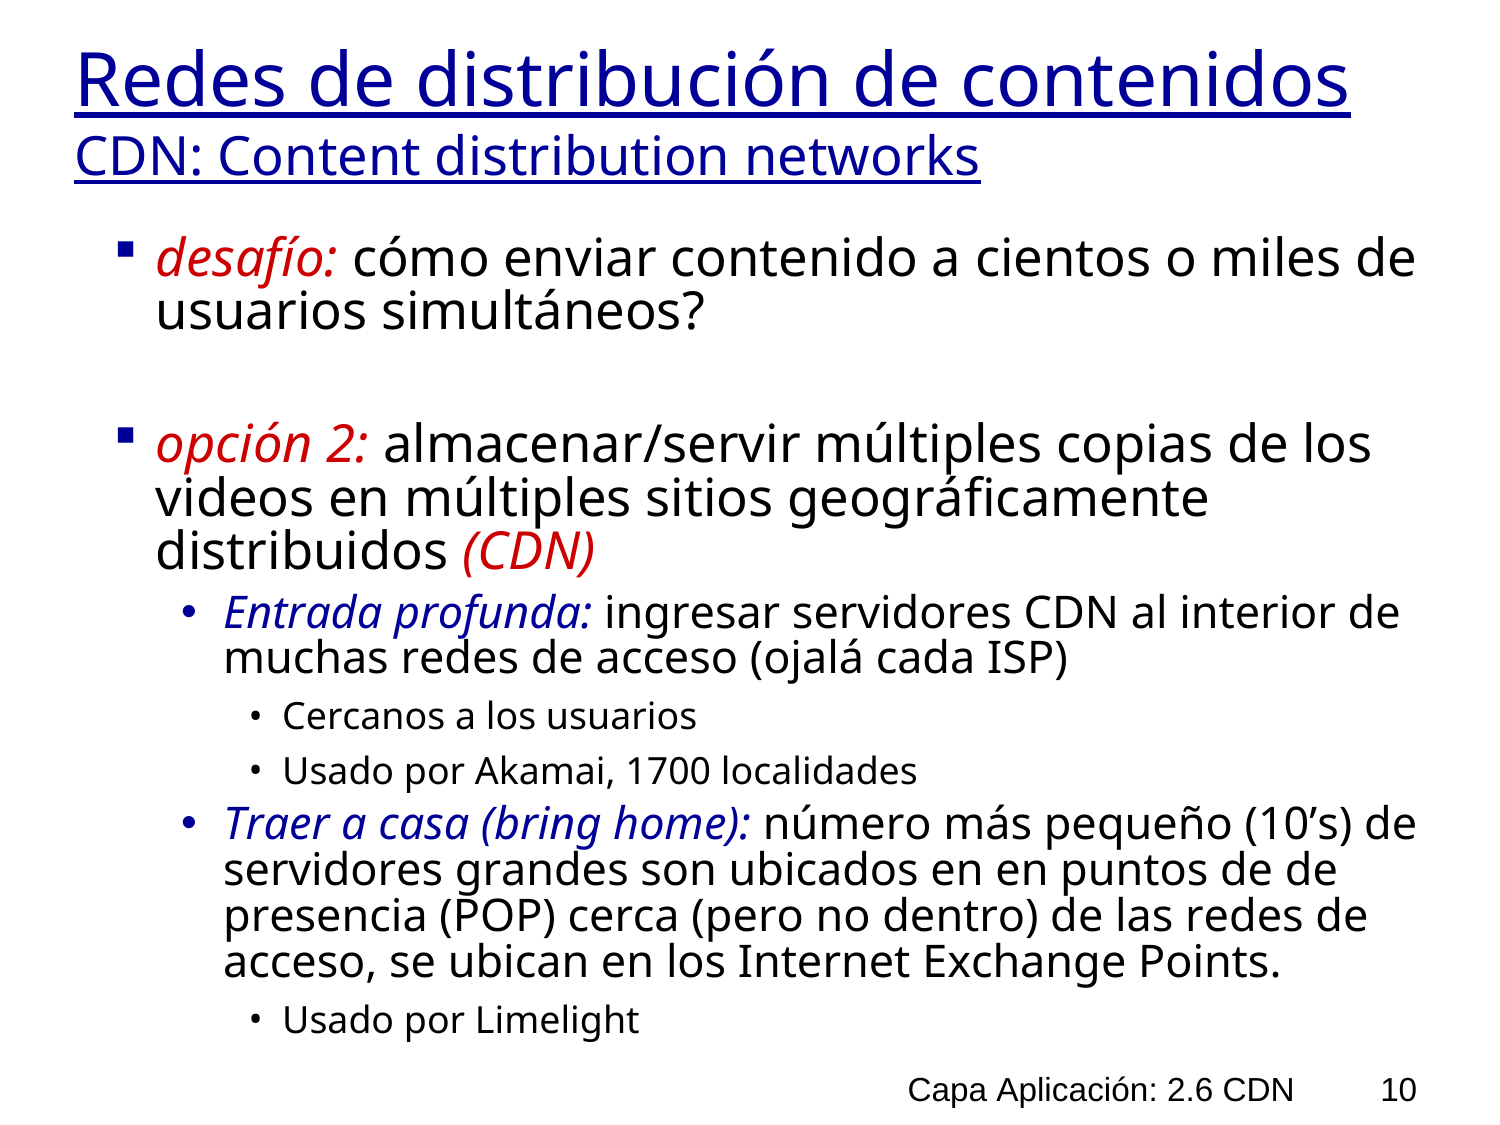

# Redes de distribución de contenidos CDN: Content distribution networks
desafío: cómo enviar contenido a cientos o miles de usuarios simultáneos?
opción 2: almacenar/servir múltiples copias de los videos en múltiples sitios geográficamente distribuidos (CDN)
Entrada profunda: ingresar servidores CDN al interior de muchas redes de acceso (ojalá cada ISP)
Cercanos a los usuarios
Usado por Akamai, 1700 localidades
Traer a casa (bring home): número más pequeño (10’s) de servidores grandes son ubicados en en puntos de de presencia (POP) cerca (pero no dentro) de las redes de acceso, se ubican en los Internet Exchange Points.
Usado por Limelight
10